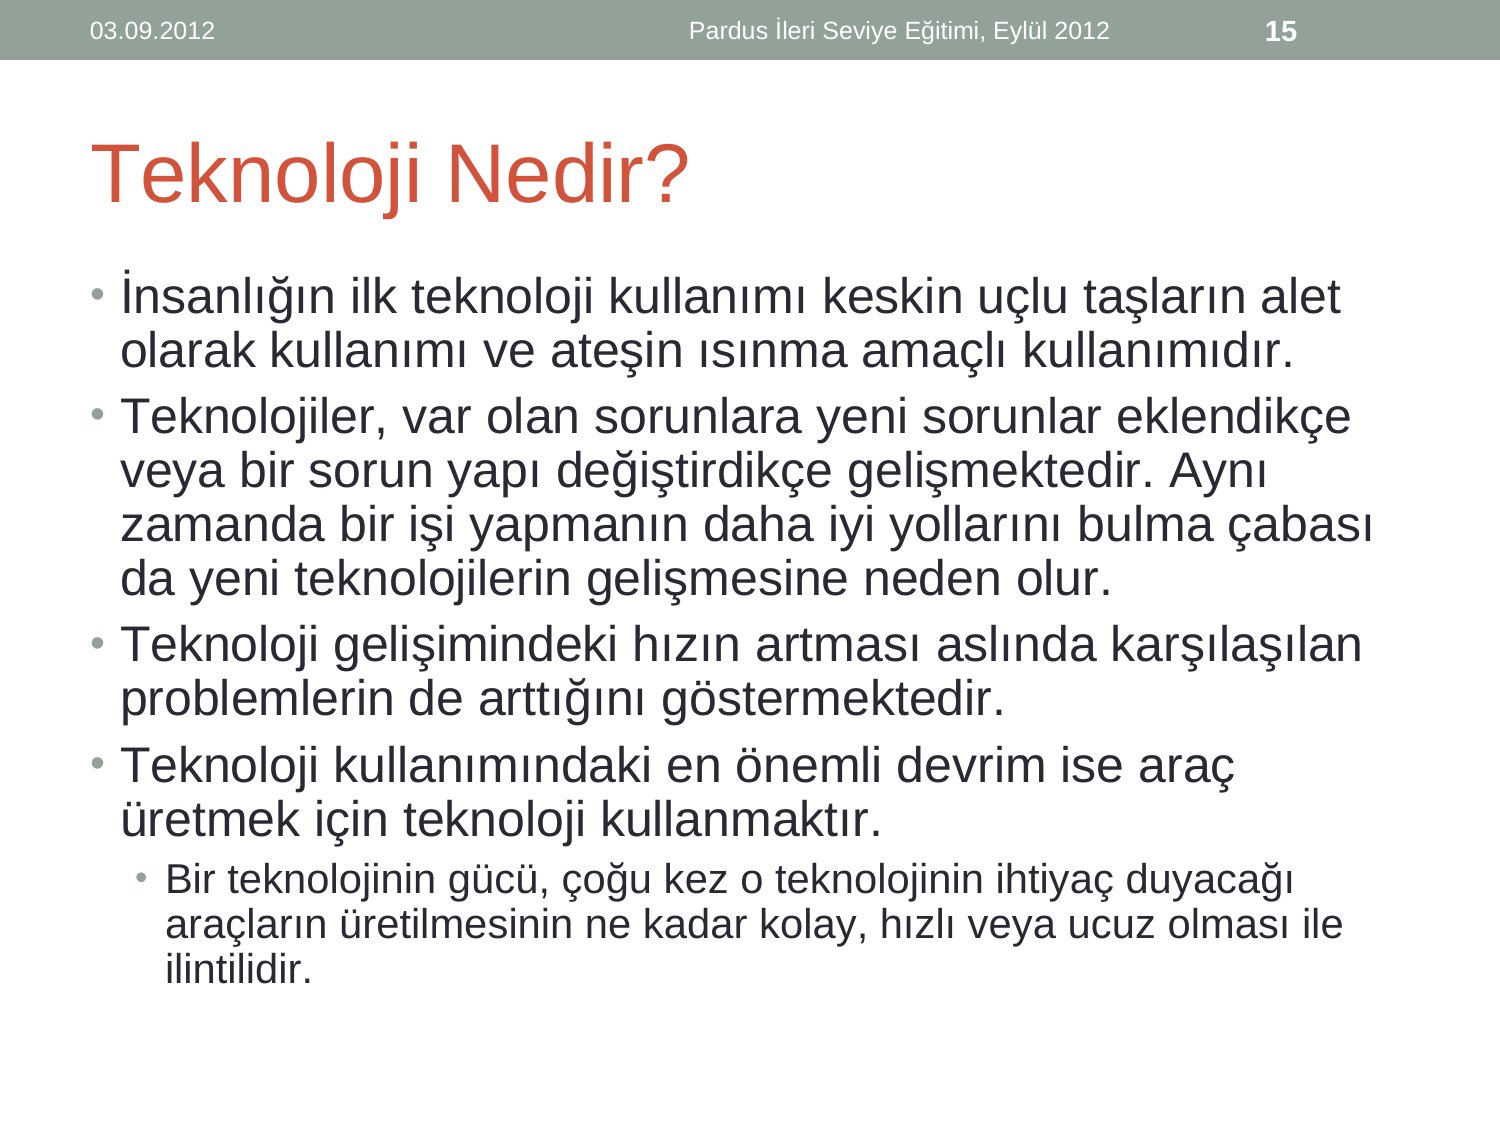

03.09.2012
Pardus İleri Seviye Eğitimi, Eylül 2012
# Teknoloji Nedir?
İnsanlığın ilk teknoloji kullanımı keskin uçlu taşların alet olarak kullanımı ve ateşin ısınma amaçlı kullanımıdır.
Teknolojiler, var olan sorunlara yeni sorunlar eklendikçe veya bir sorun yapı değiştirdikçe gelişmektedir. Aynı zamanda bir işi yapmanın daha iyi yollarını bulma çabası da yeni teknolojilerin gelişmesine neden olur.
Teknoloji gelişimindeki hızın artması aslında karşılaşılan problemlerin de arttığını göstermektedir.
Teknoloji kullanımındaki en önemli devrim ise araç üretmek için teknoloji kullanmaktır.
Bir teknolojinin gücü, çoğu kez o teknolojinin ihtiyaç duyacağı araçların üretilmesinin ne kadar kolay, hızlı veya ucuz olması ile ilintilidir.